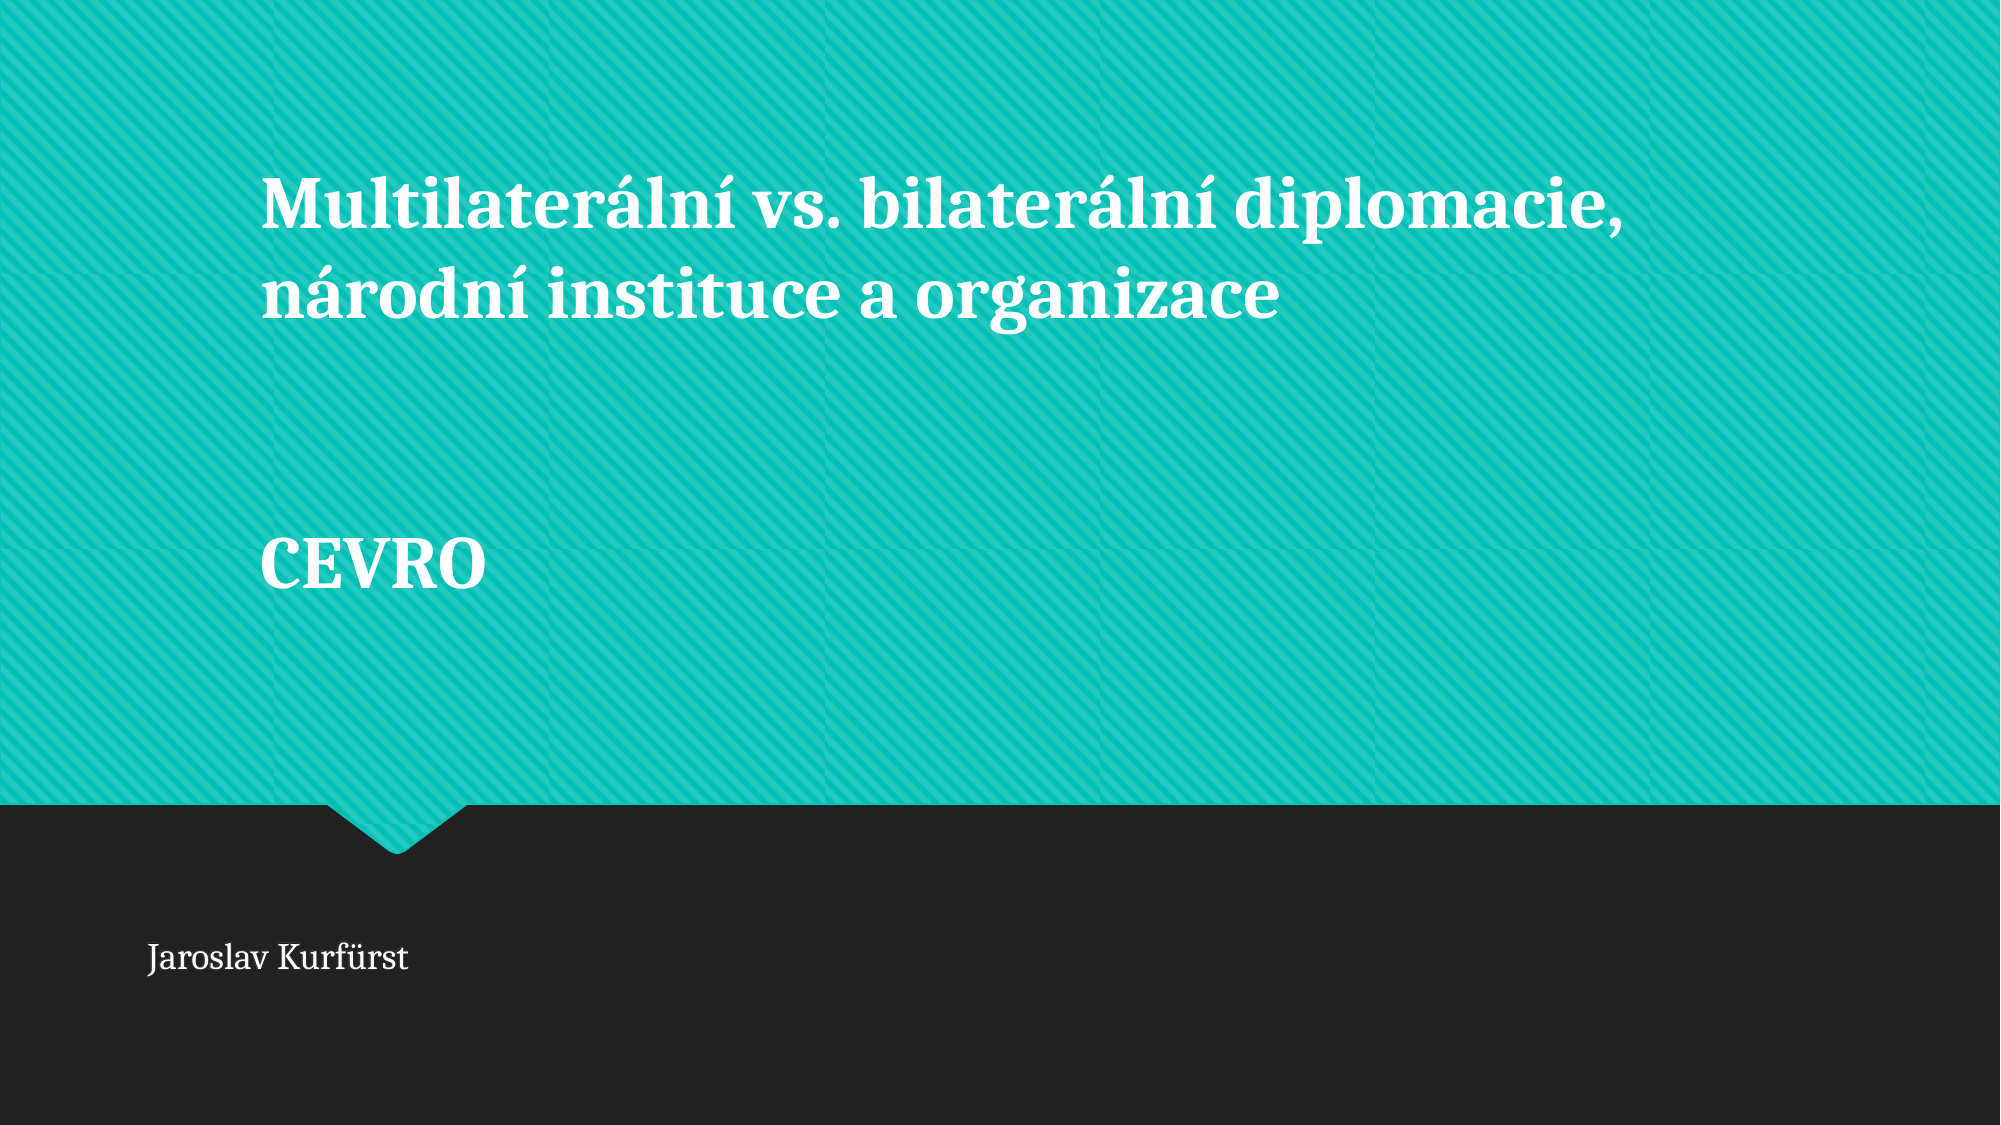

Multilaterální vs. bilaterální diplomacie, národní instituce a organizace
CEVRO
# Jaroslav Kurfürst